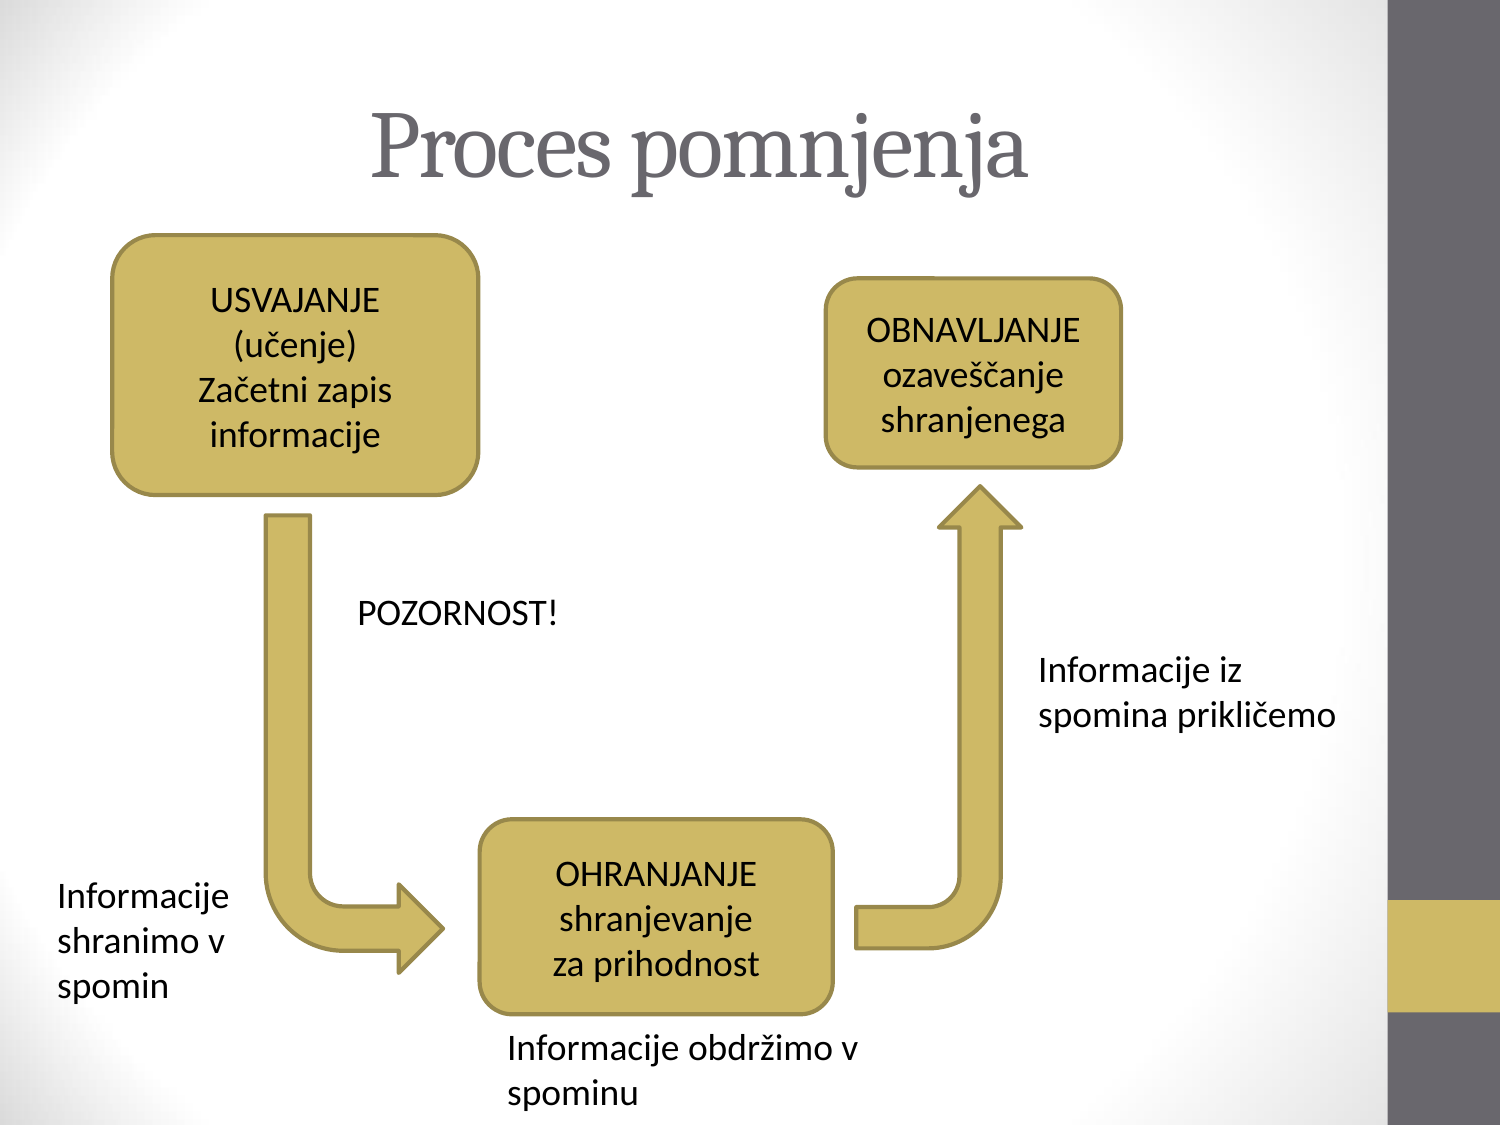

# Proces pomnjenja
USVAJANJE
(učenje)
Začetni zapis informacije
OBNAVLJANJE
ozaveščanje
shranjenega
POZORNOST!
Informacije iz
spomina prikličemo
OHRANJANJE
shranjevanje
za prihodnost
Informacije
shranimo v
spomin
Informacije obdržimo v
spominu